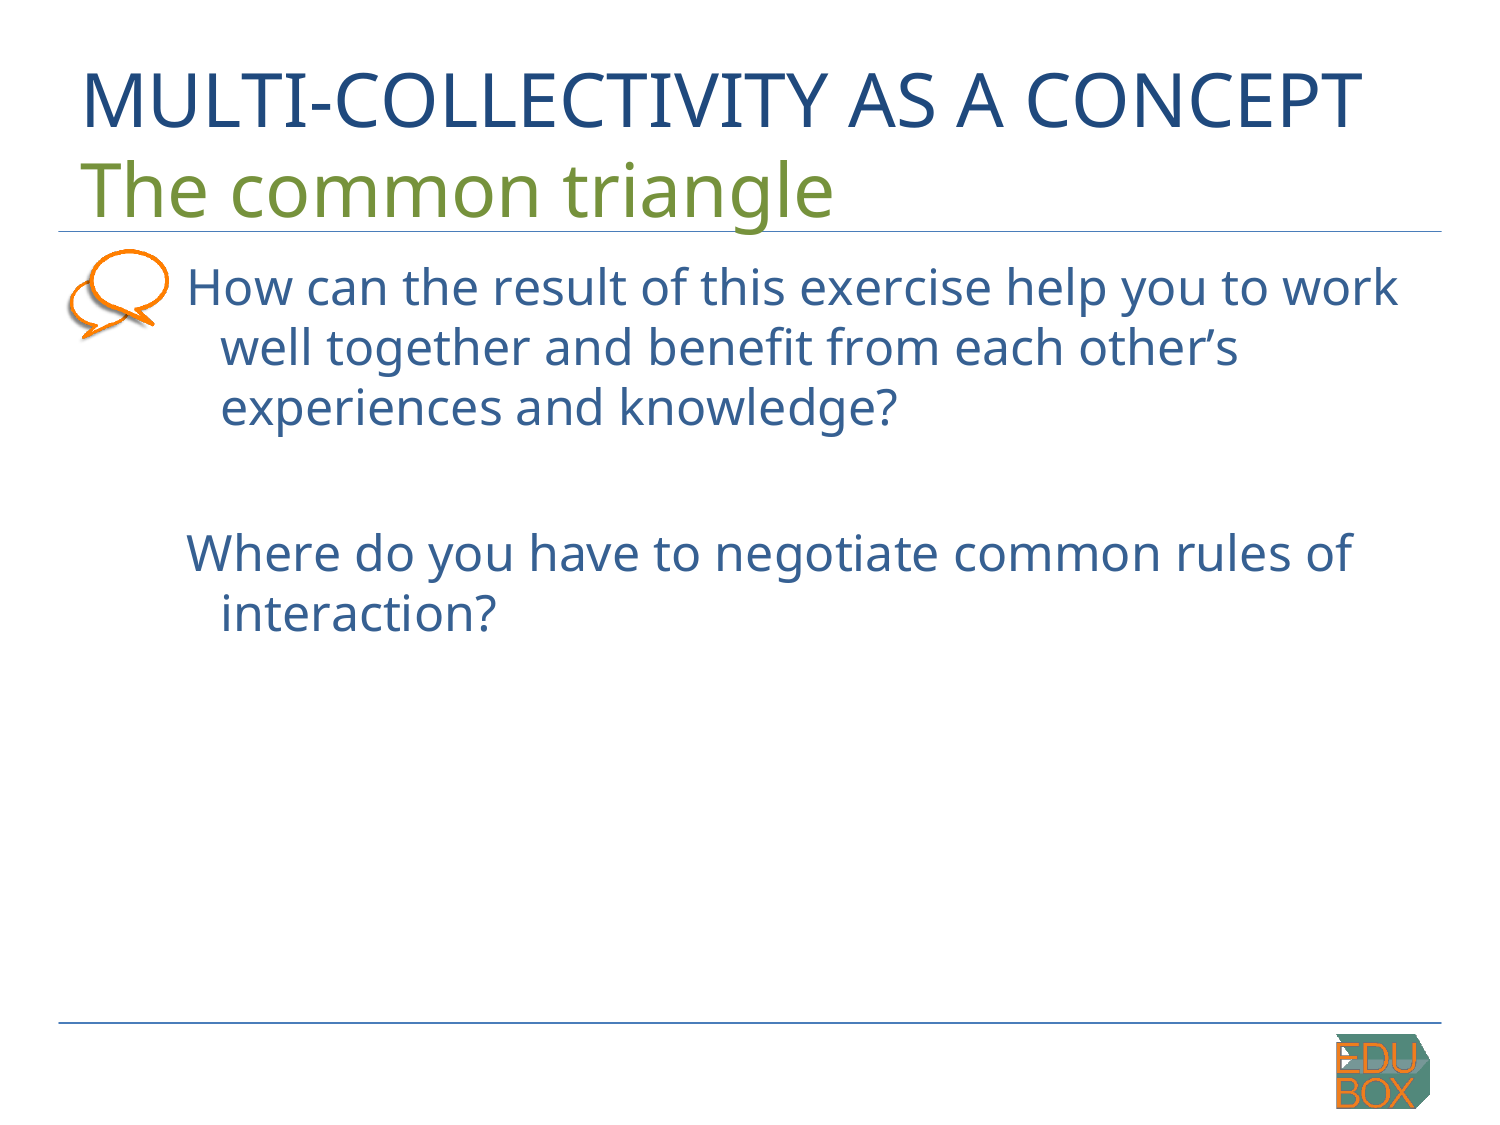

MULTI-COLLECTIVITY AS A CONCEPT
# The common triangle
How can the result of this exercise help you to work well together and benefit from each other’s experiences and knowledge?
Where do you have to negotiate common rules of interaction?